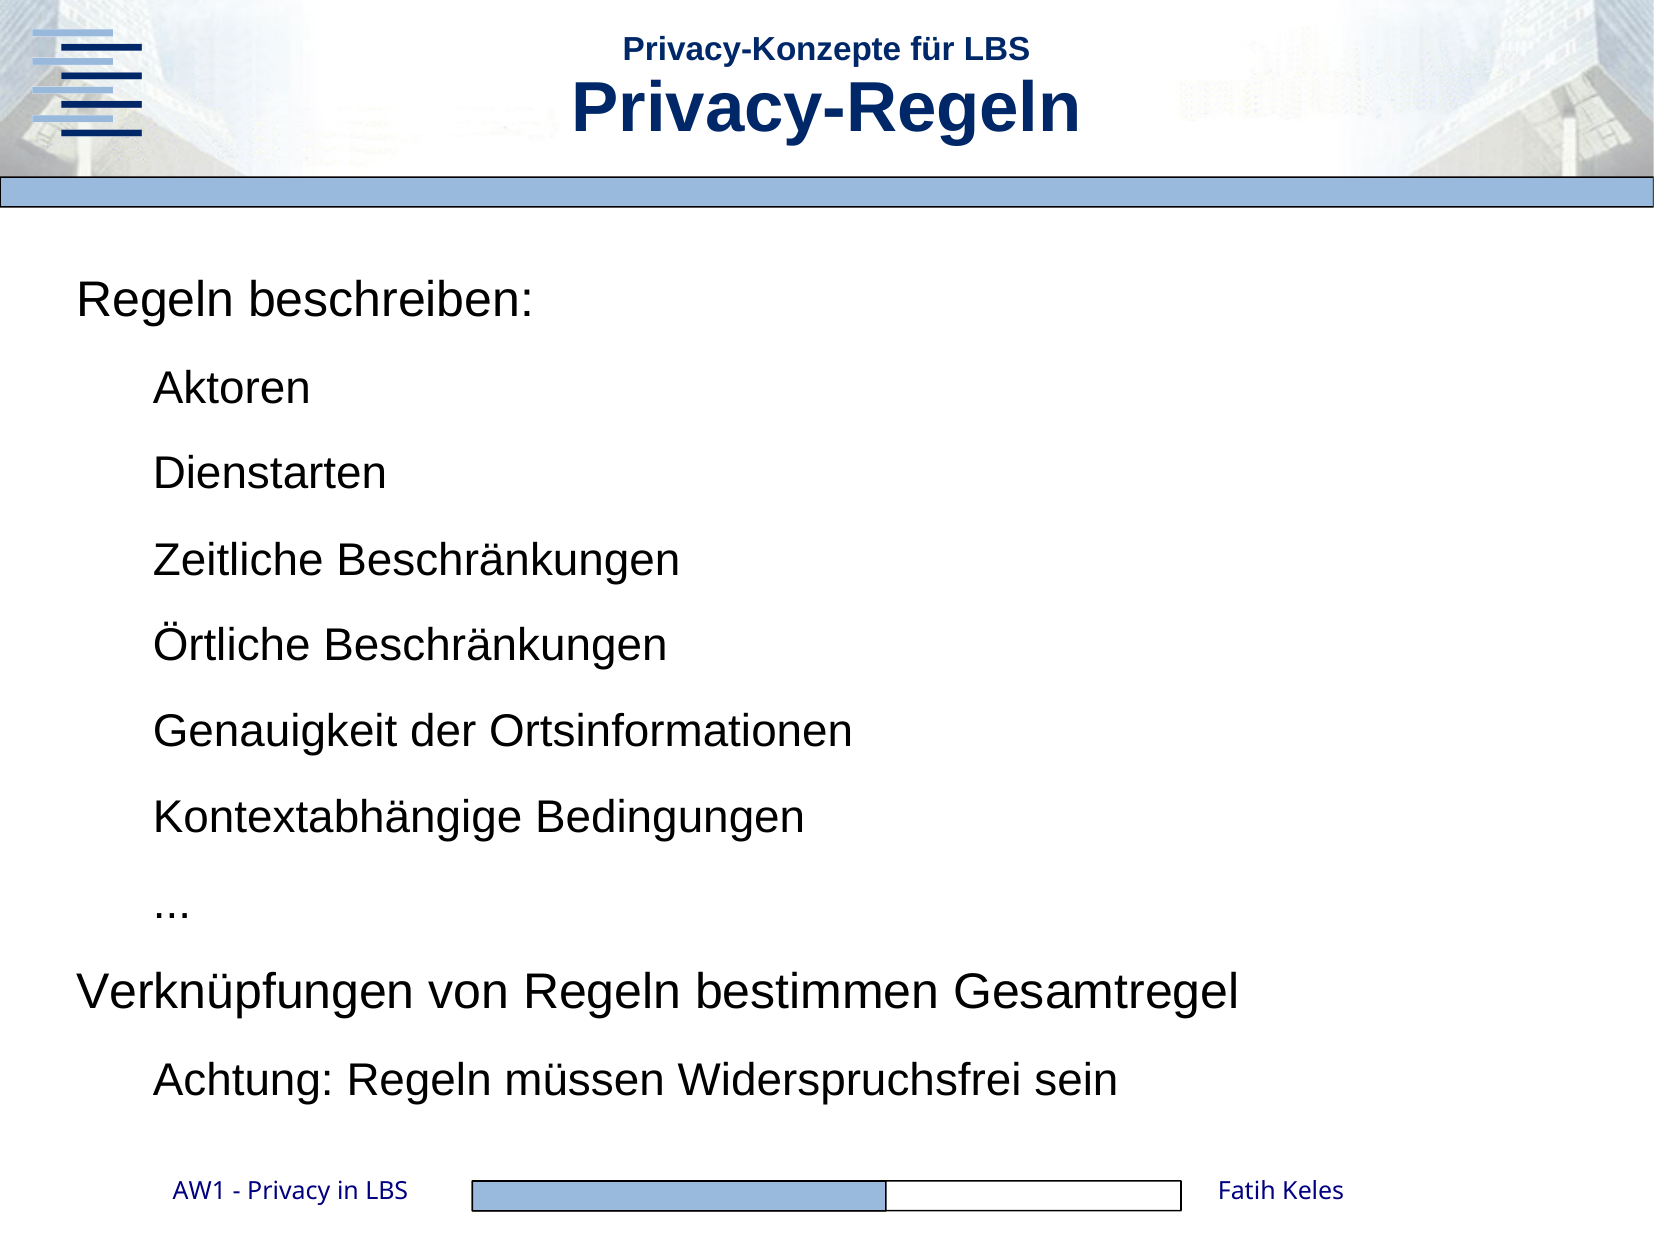

# Privacy-Konzepte für LBS Privacy-Regeln
Regeln beschreiben:
Aktoren
Dienstarten
Zeitliche Beschränkungen
Örtliche Beschränkungen
Genauigkeit der Ortsinformationen
Kontextabhängige Bedingungen
...
Verknüpfungen von Regeln bestimmen Gesamtregel
Achtung: Regeln müssen Widerspruchsfrei sein